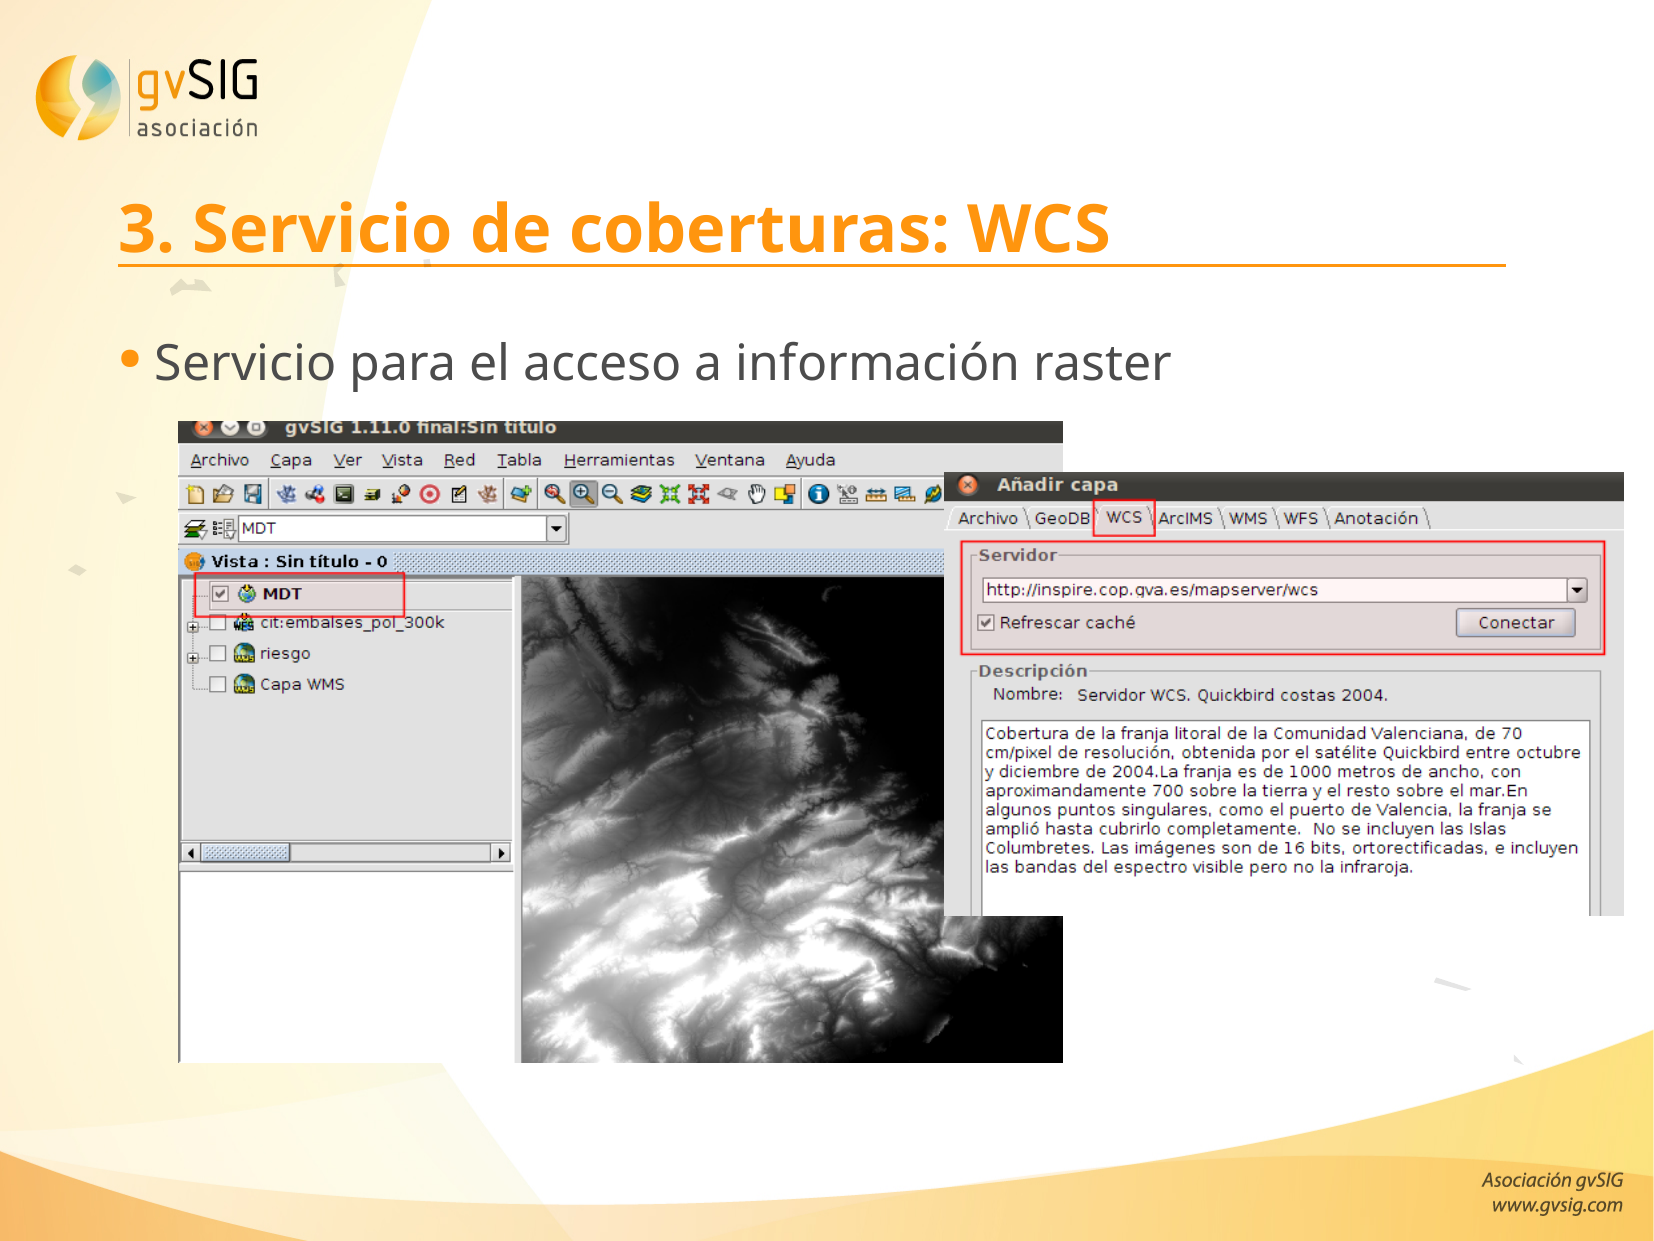

# 3. Servicio de coberturas: WCS
 Servicio para el acceso a información raster